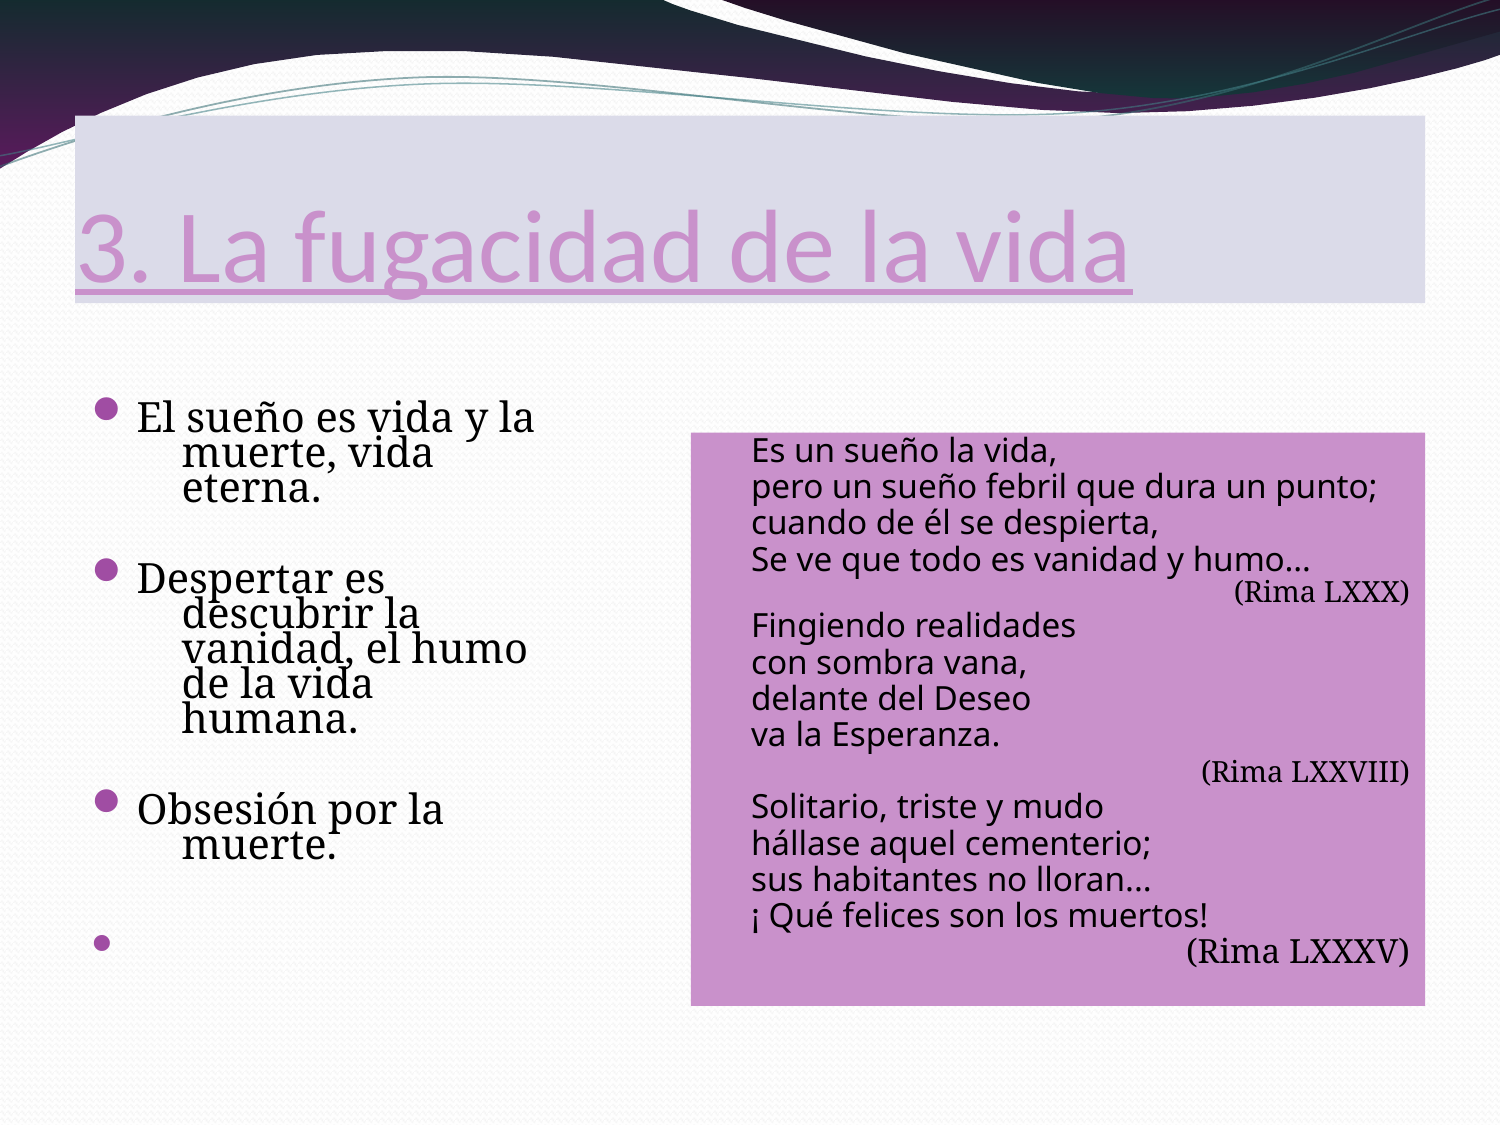

# 3. La fugacidad de la vida
El sueño es vida y la muerte, vida eterna.
Despertar es descubrir la vanidad, el humo de la vida humana.
Obsesión por la muerte.
Es un sueño la vida,
pero un sueño febril que dura un punto;
cuando de él se despierta,
Se ve que todo es vanidad y humo…
(Rima LXXX)
Fingiendo realidades
con sombra vana,
delante del Deseo
va la Esperanza.
 (Rima LXXVIII)
Solitario, triste y mudo
hállase aquel cementerio;
sus habitantes no lloran...
¡ Qué felices son los muertos!
(Rima LXXXV)